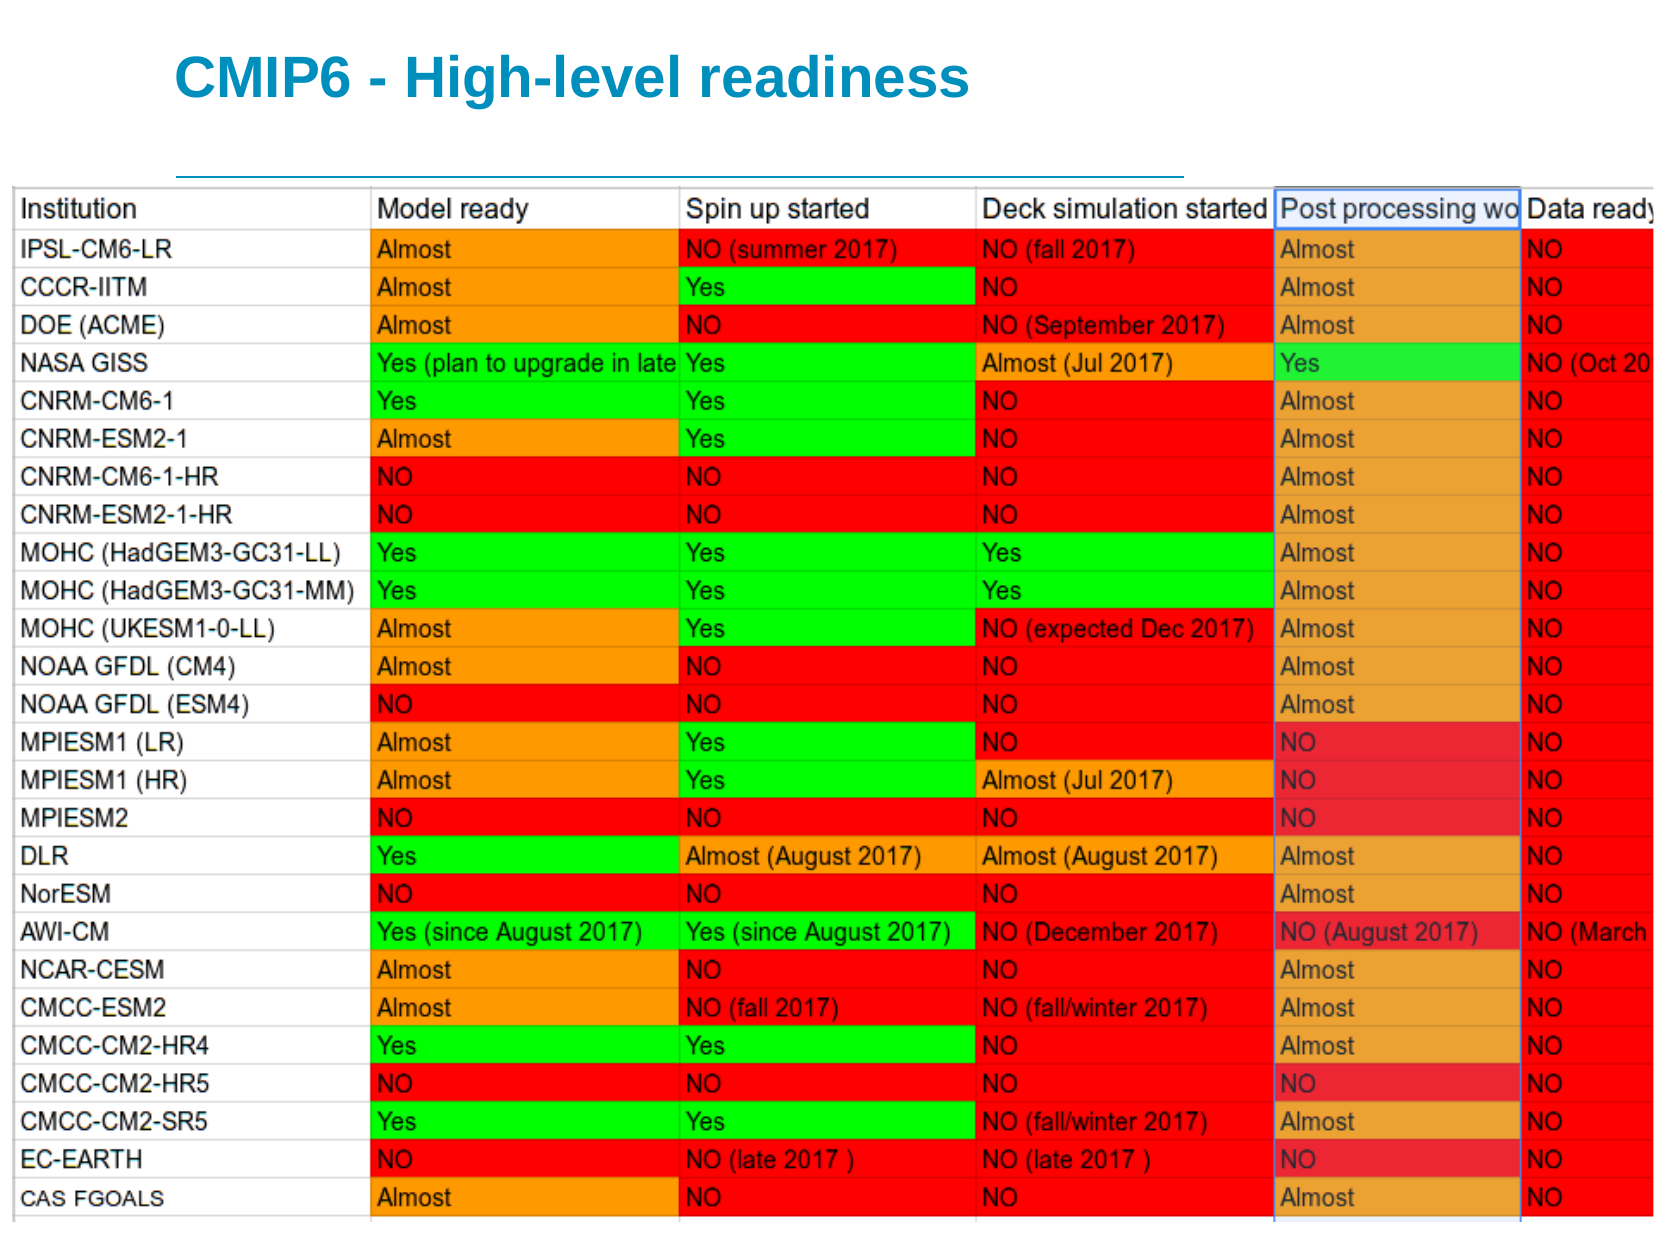

# CMIP6 - High-level readiness
CMIP6-Tech - 14 novembre 2017